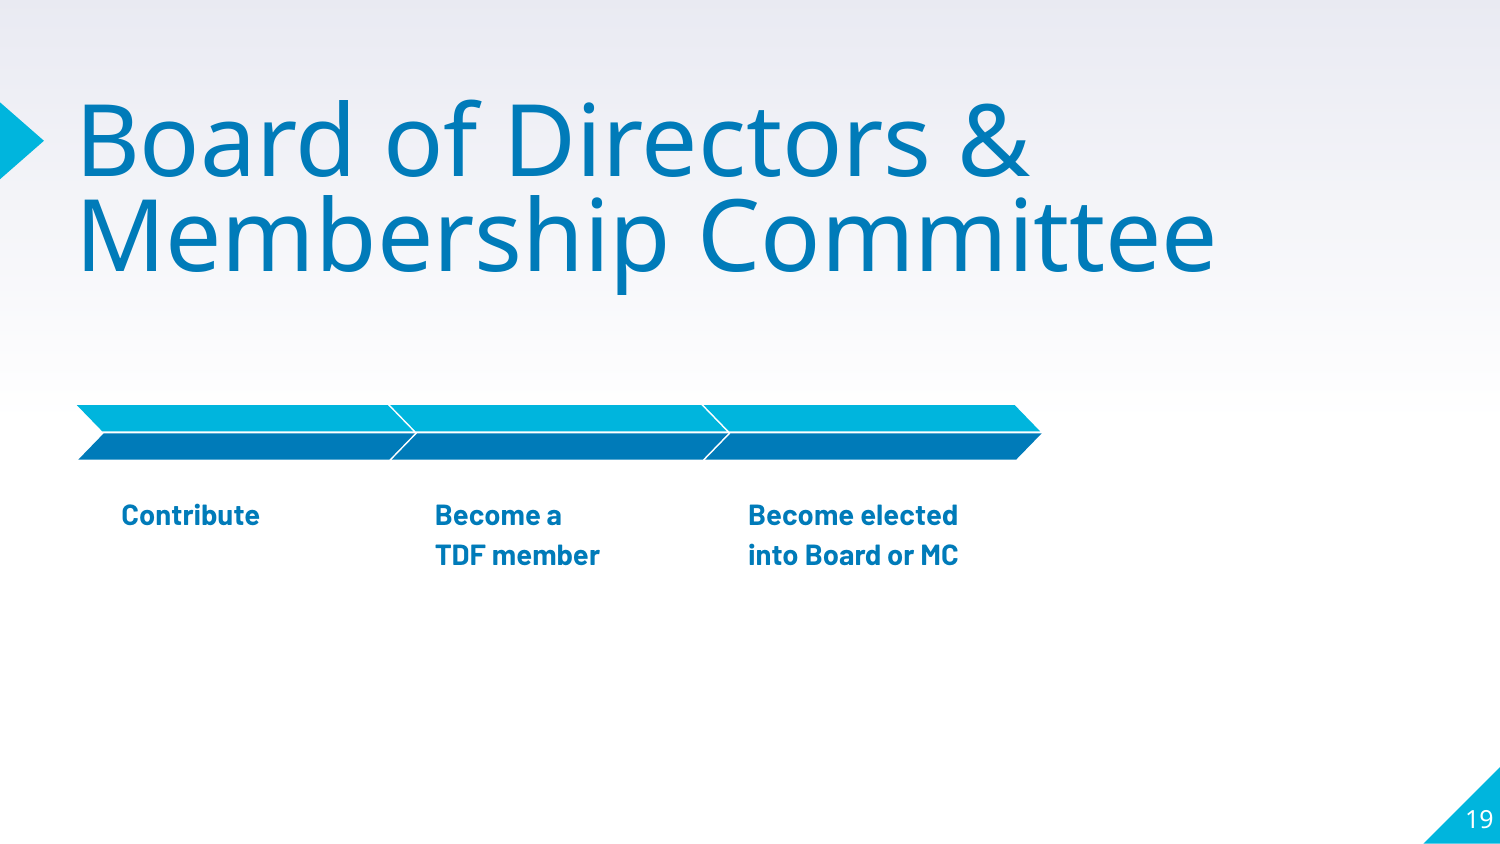

# Board of Directors & Membership Committee
Contribute
Become a TDF member
Become elected into Board or MC